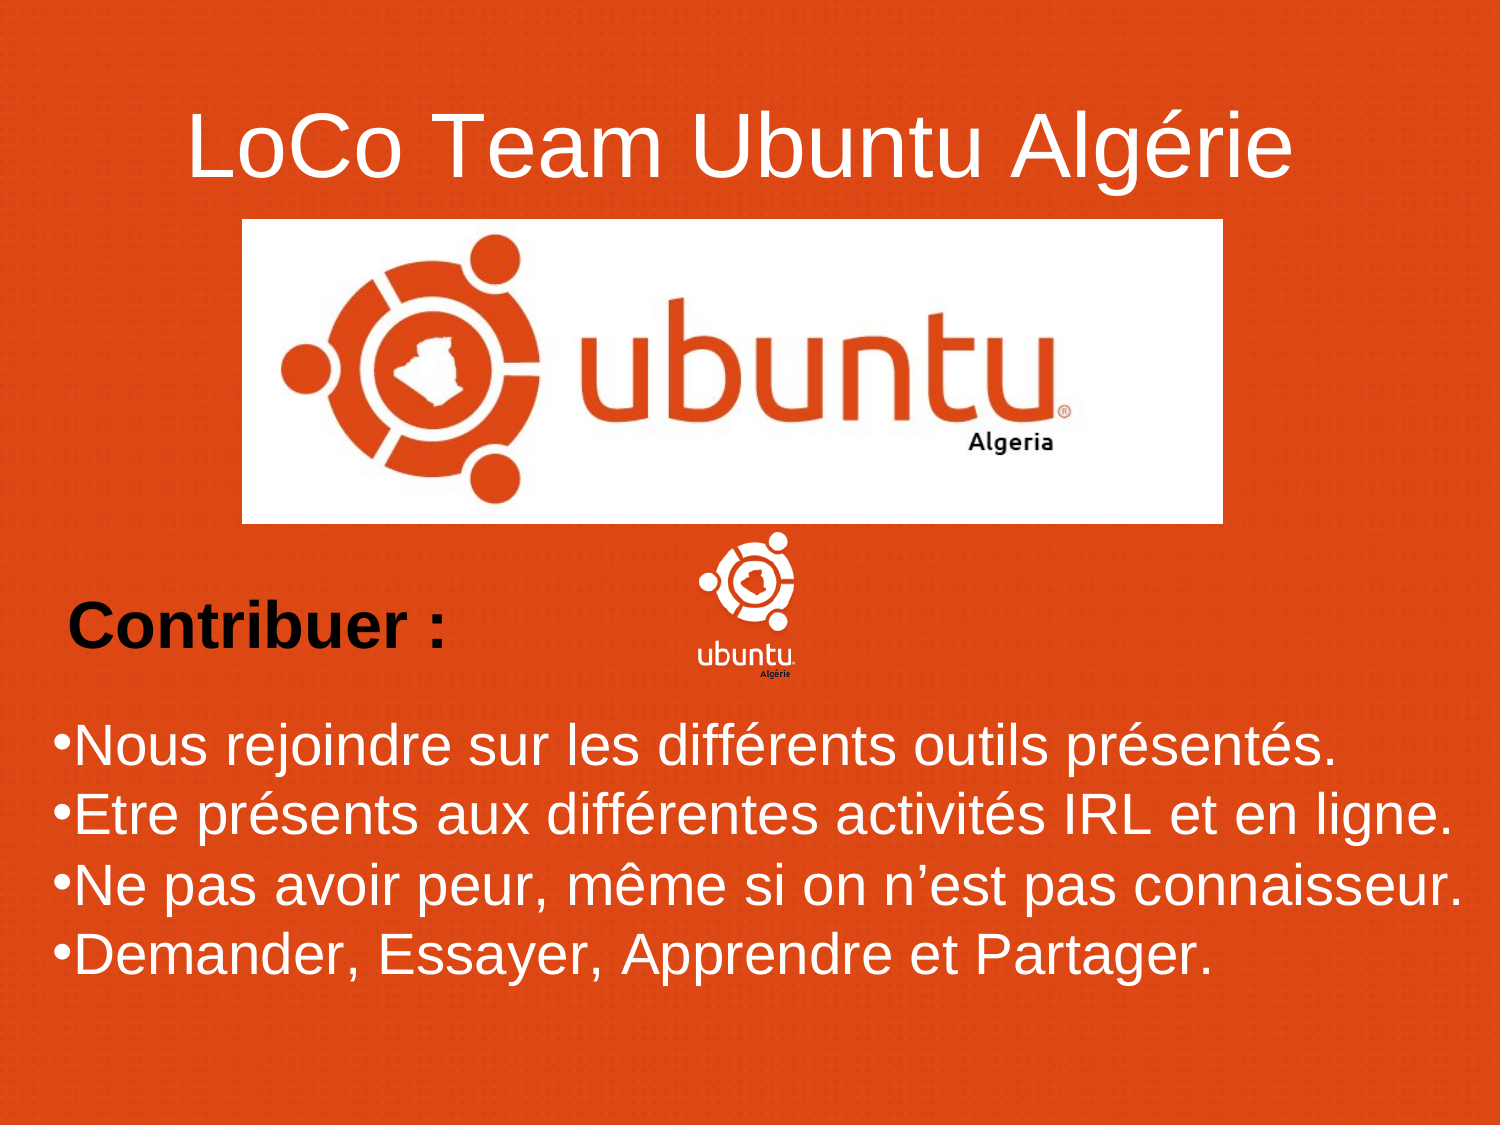

LoCo Team Ubuntu Algérie
Contribuer :
Nous rejoindre sur les différents outils présentés.
Etre présents aux différentes activités IRL et en ligne.
Ne pas avoir peur, même si on n’est pas connaisseur.
Demander, Essayer, Apprendre et Partager.